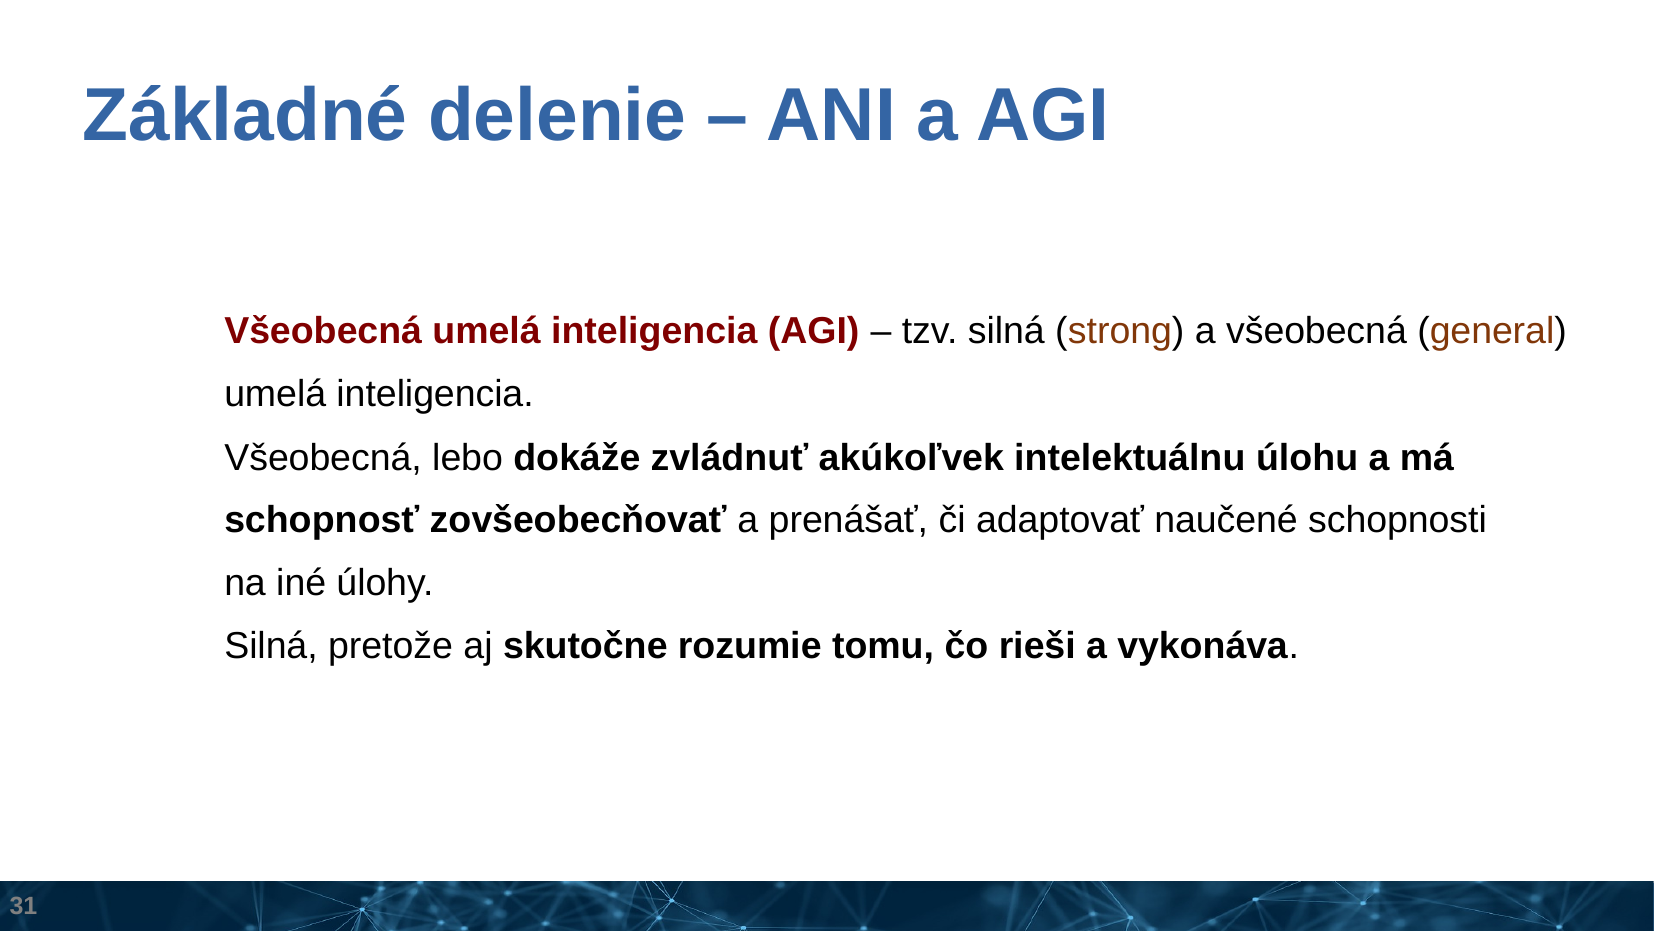

# Základné delenie – ANI a AGI
Všeobecná umelá inteligencia (AGI) – tzv. silná (strong) a všeobecná (general) umelá inteligencia.
Všeobecná, lebo dokáže zvládnuť akúkoľvek intelektuálnu úlohu a má schopnosť zovšeobecňovať a prenášať, či adaptovať naučené schopnosti na iné úlohy.
Silná, pretože aj skutočne rozumie tomu, čo rieši a vykonáva.